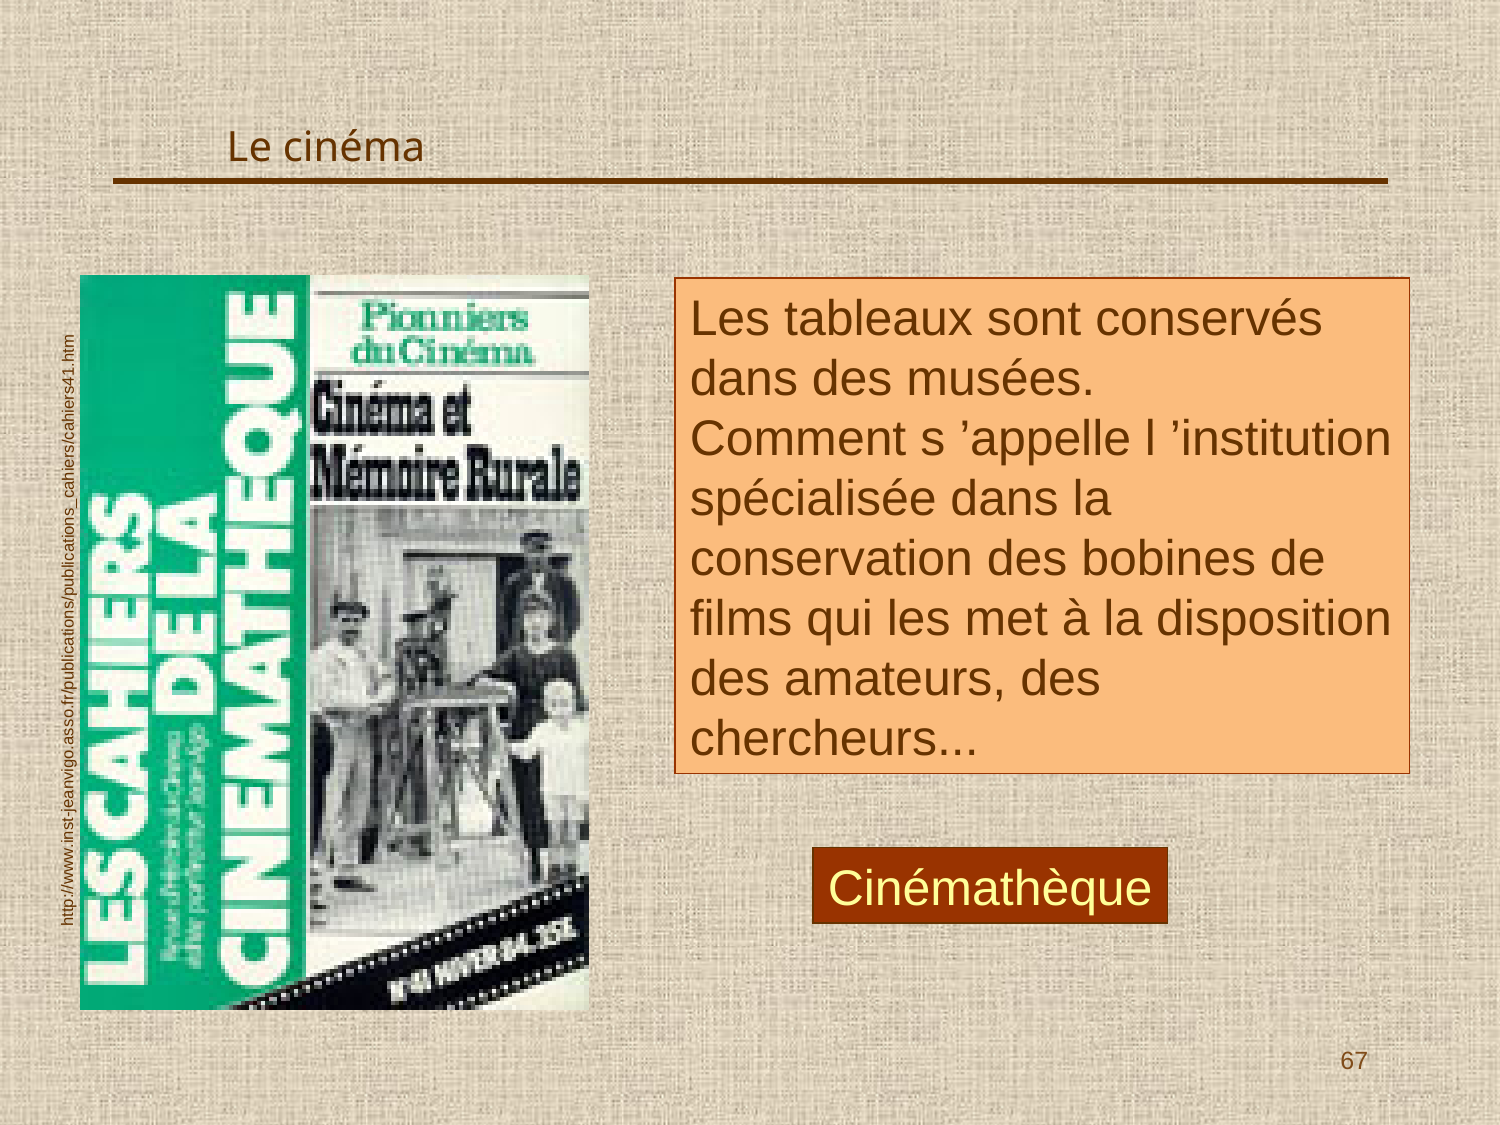

Le cinéma
Les tableaux sont conservés dans des musées.
Comment s ’appelle l ’institution spécialisée dans la conservation des bobines de films qui les met à la disposition des amateurs, des chercheurs...
http://www.inst-jeanvigo.asso.fr/publications/publications_cahiers/cahiers41.htm
Cinémathèque
67